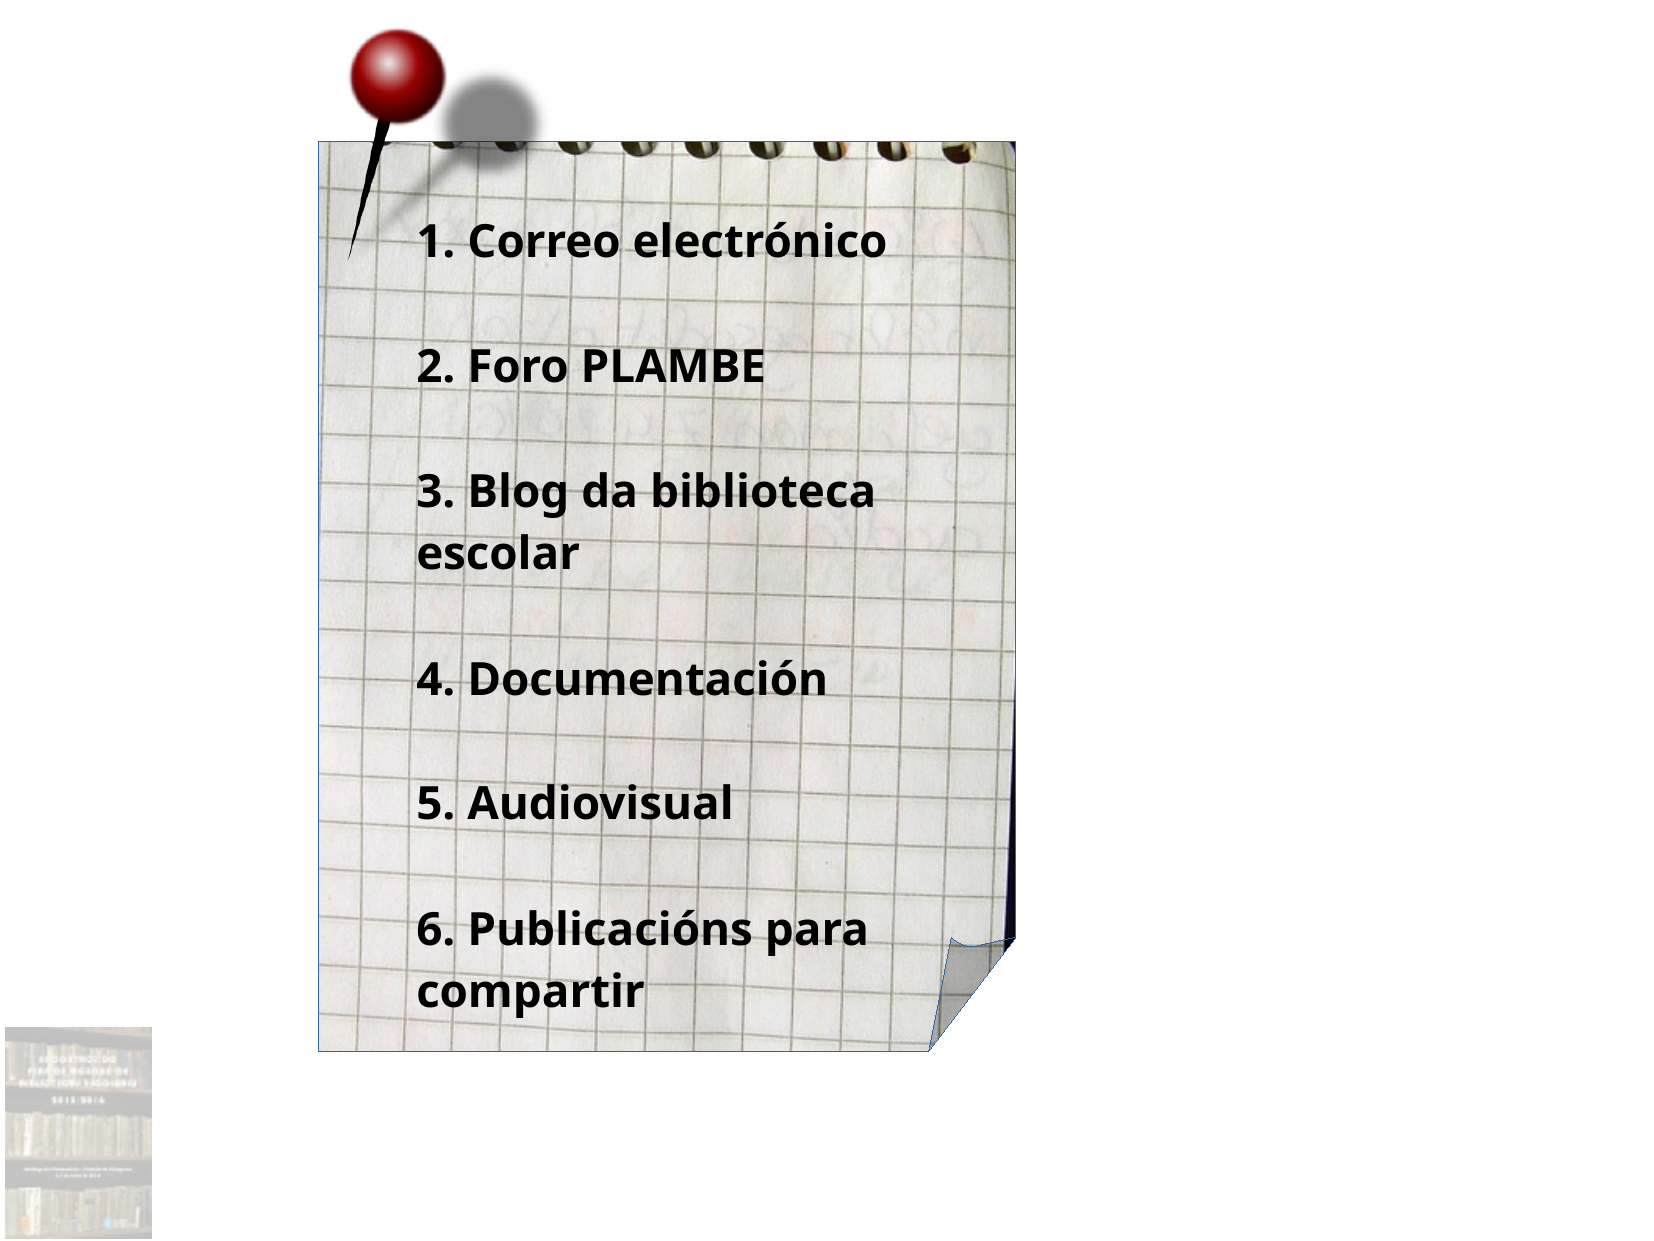

1. Correo electrónico
2. Foro PLAMBE
3. Blog da biblioteca escolar
4. Documentación
5. Audiovisual
6. Publicacións para compartir